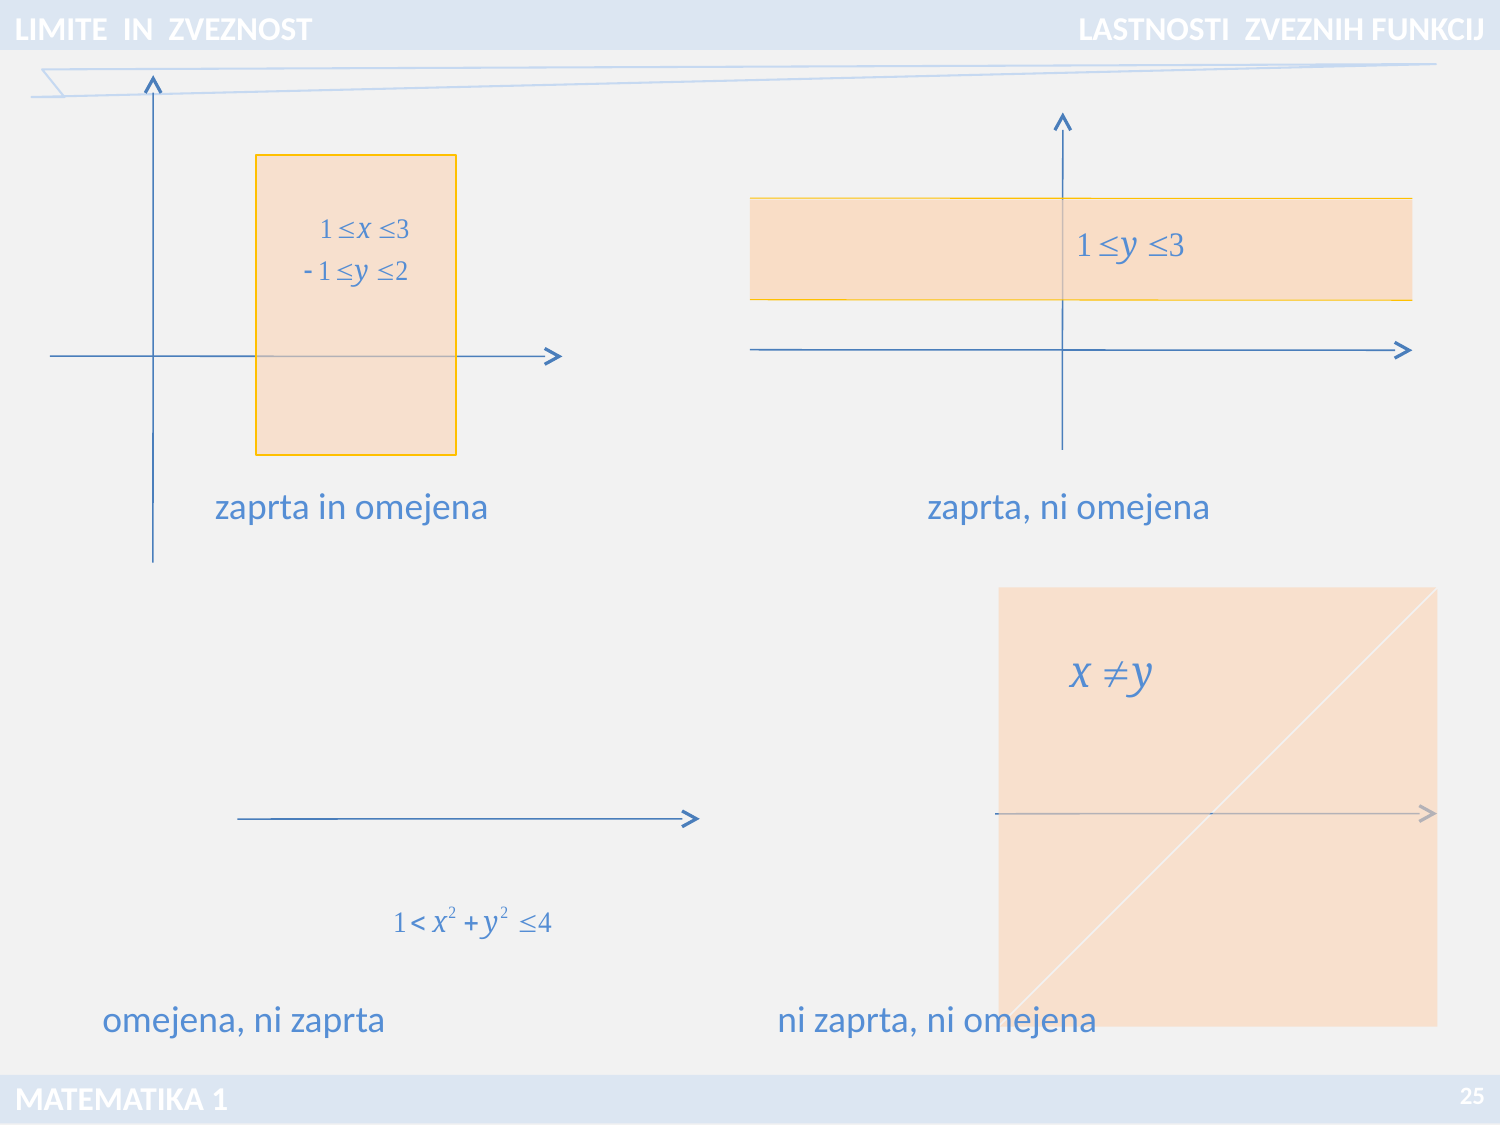

LIMITE IN ZVEZNOST
LASTNOSTI ZVEZNIH FUNKCIJ
zaprta in omejena
zaprta, ni omejena
omejena, ni zaprta
ni zaprta, ni omejena
MATEMATIKA 1